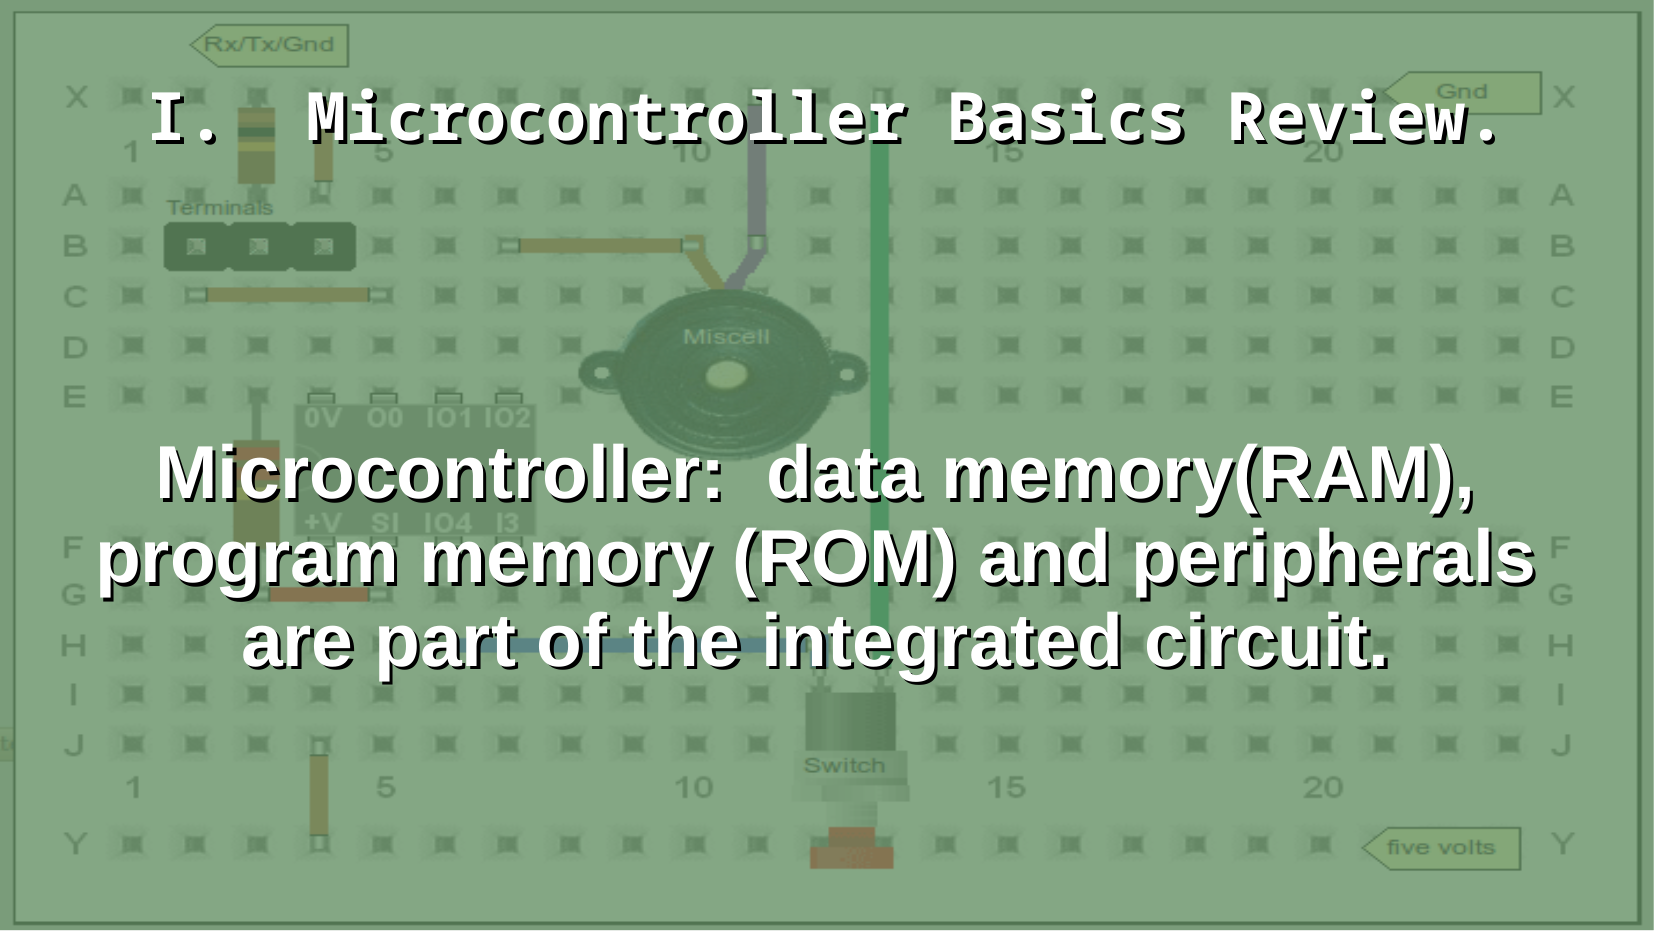

# I. Microcontroller Basics Review.
Microcontroller: data memory(RAM), program memory (ROM) and peripherals are part of the integrated circuit.